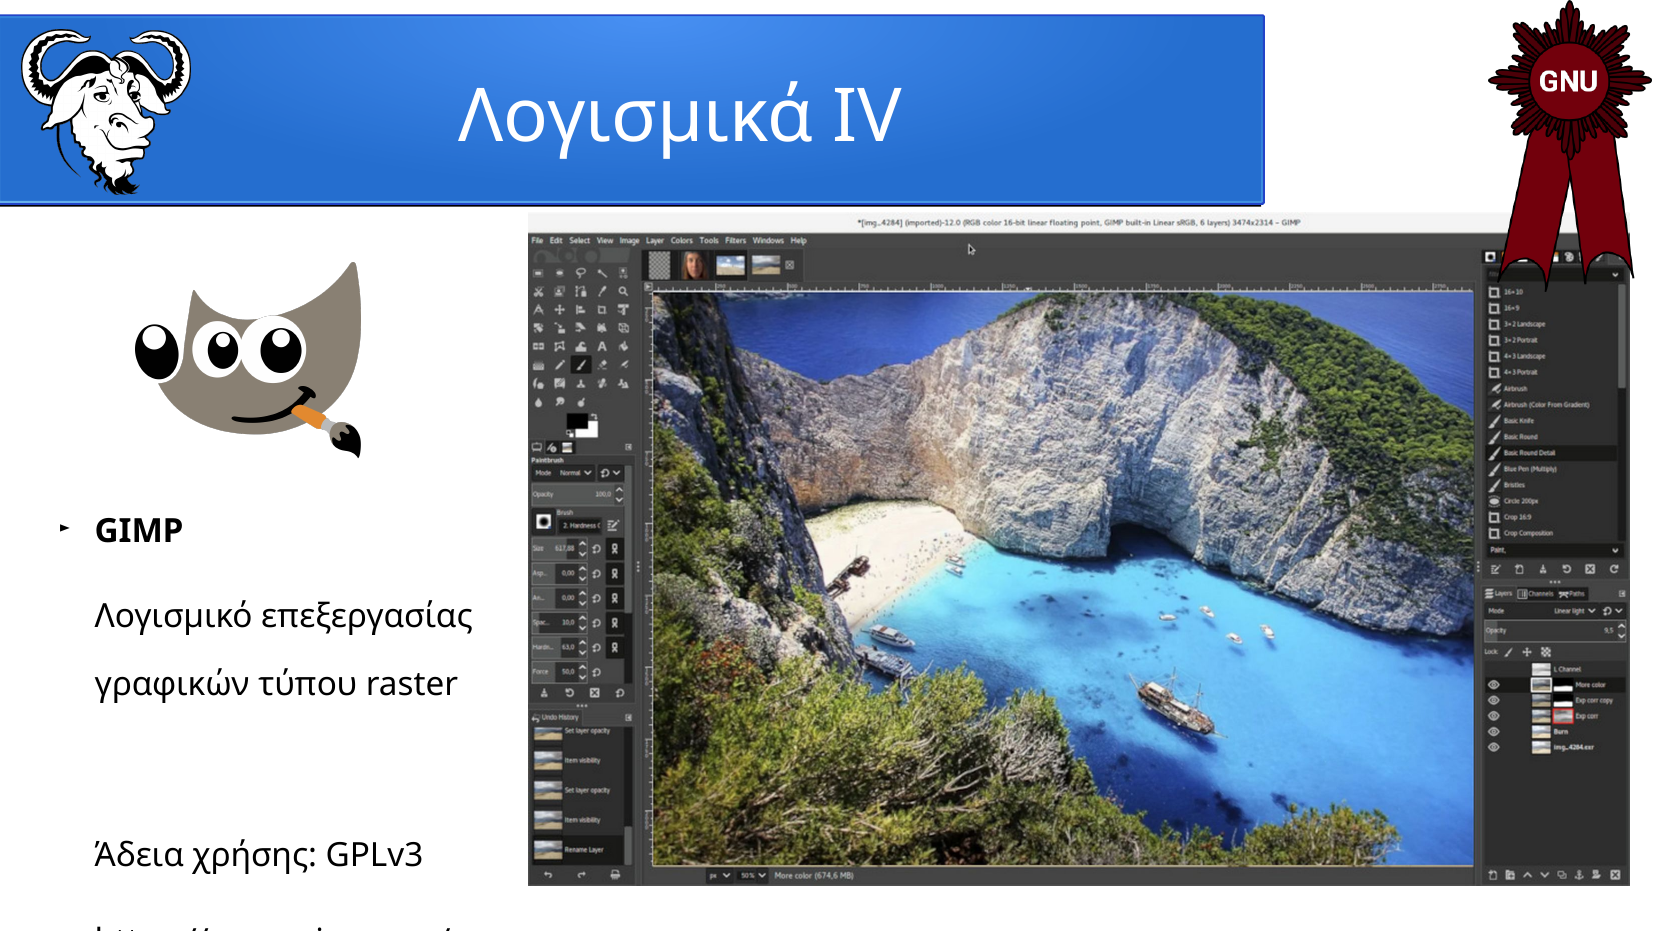

# Λογισμικά IV
GIMP
Λογισμικό επεξεργασίας γραφικών τύπου raster
Άδεια χρήσης: GPLv3
https://www.gimp.org/